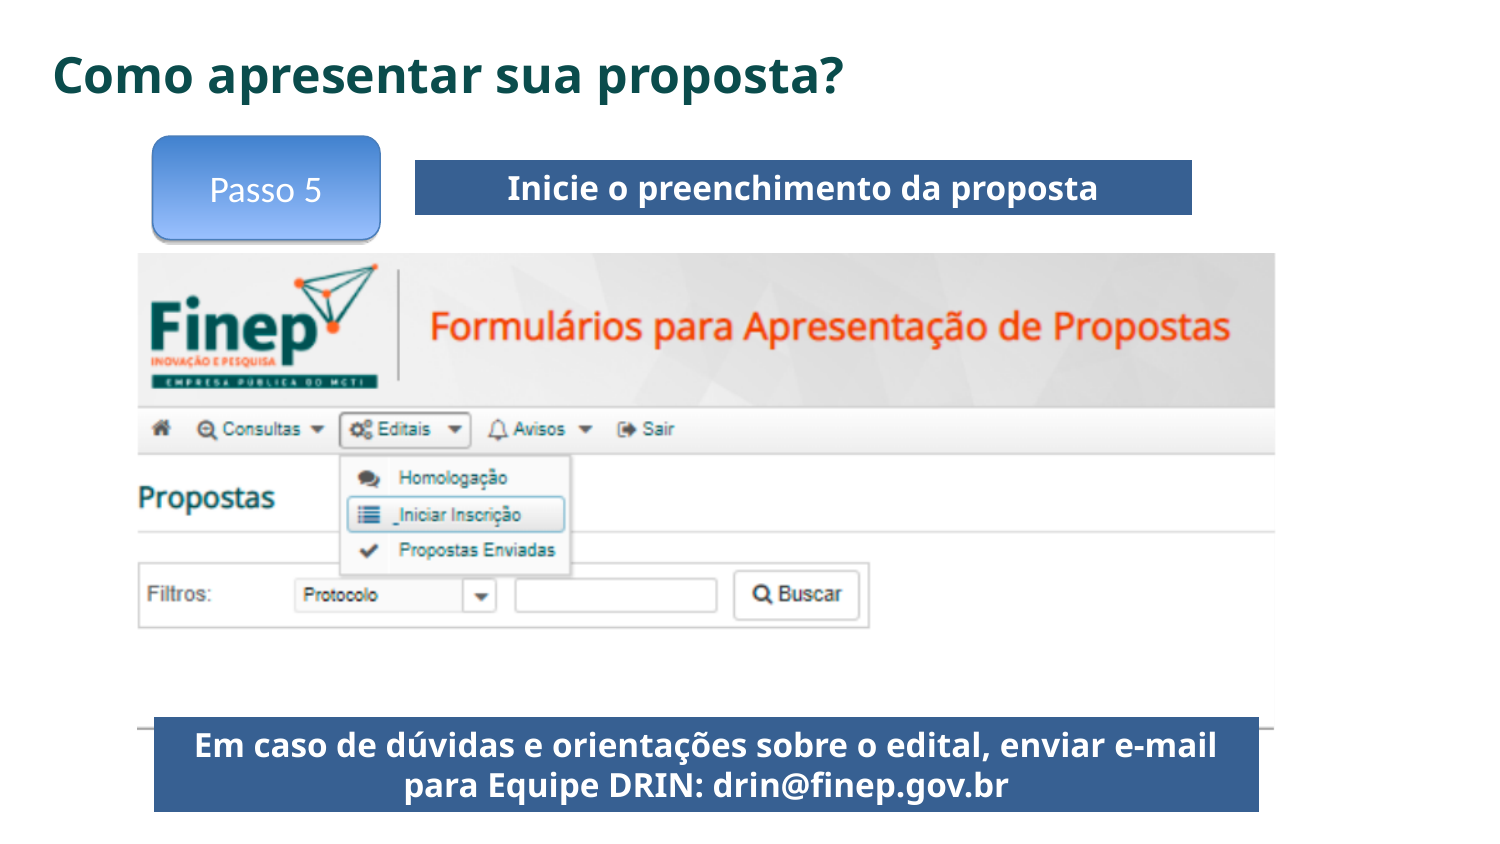

Como apresentar sua proposta?
Passo 5
Inicie o preenchimento da proposta
Em caso de dúvidas e orientações sobre o edital, enviar e-mail para Equipe DRIN: drin@finep.gov.br